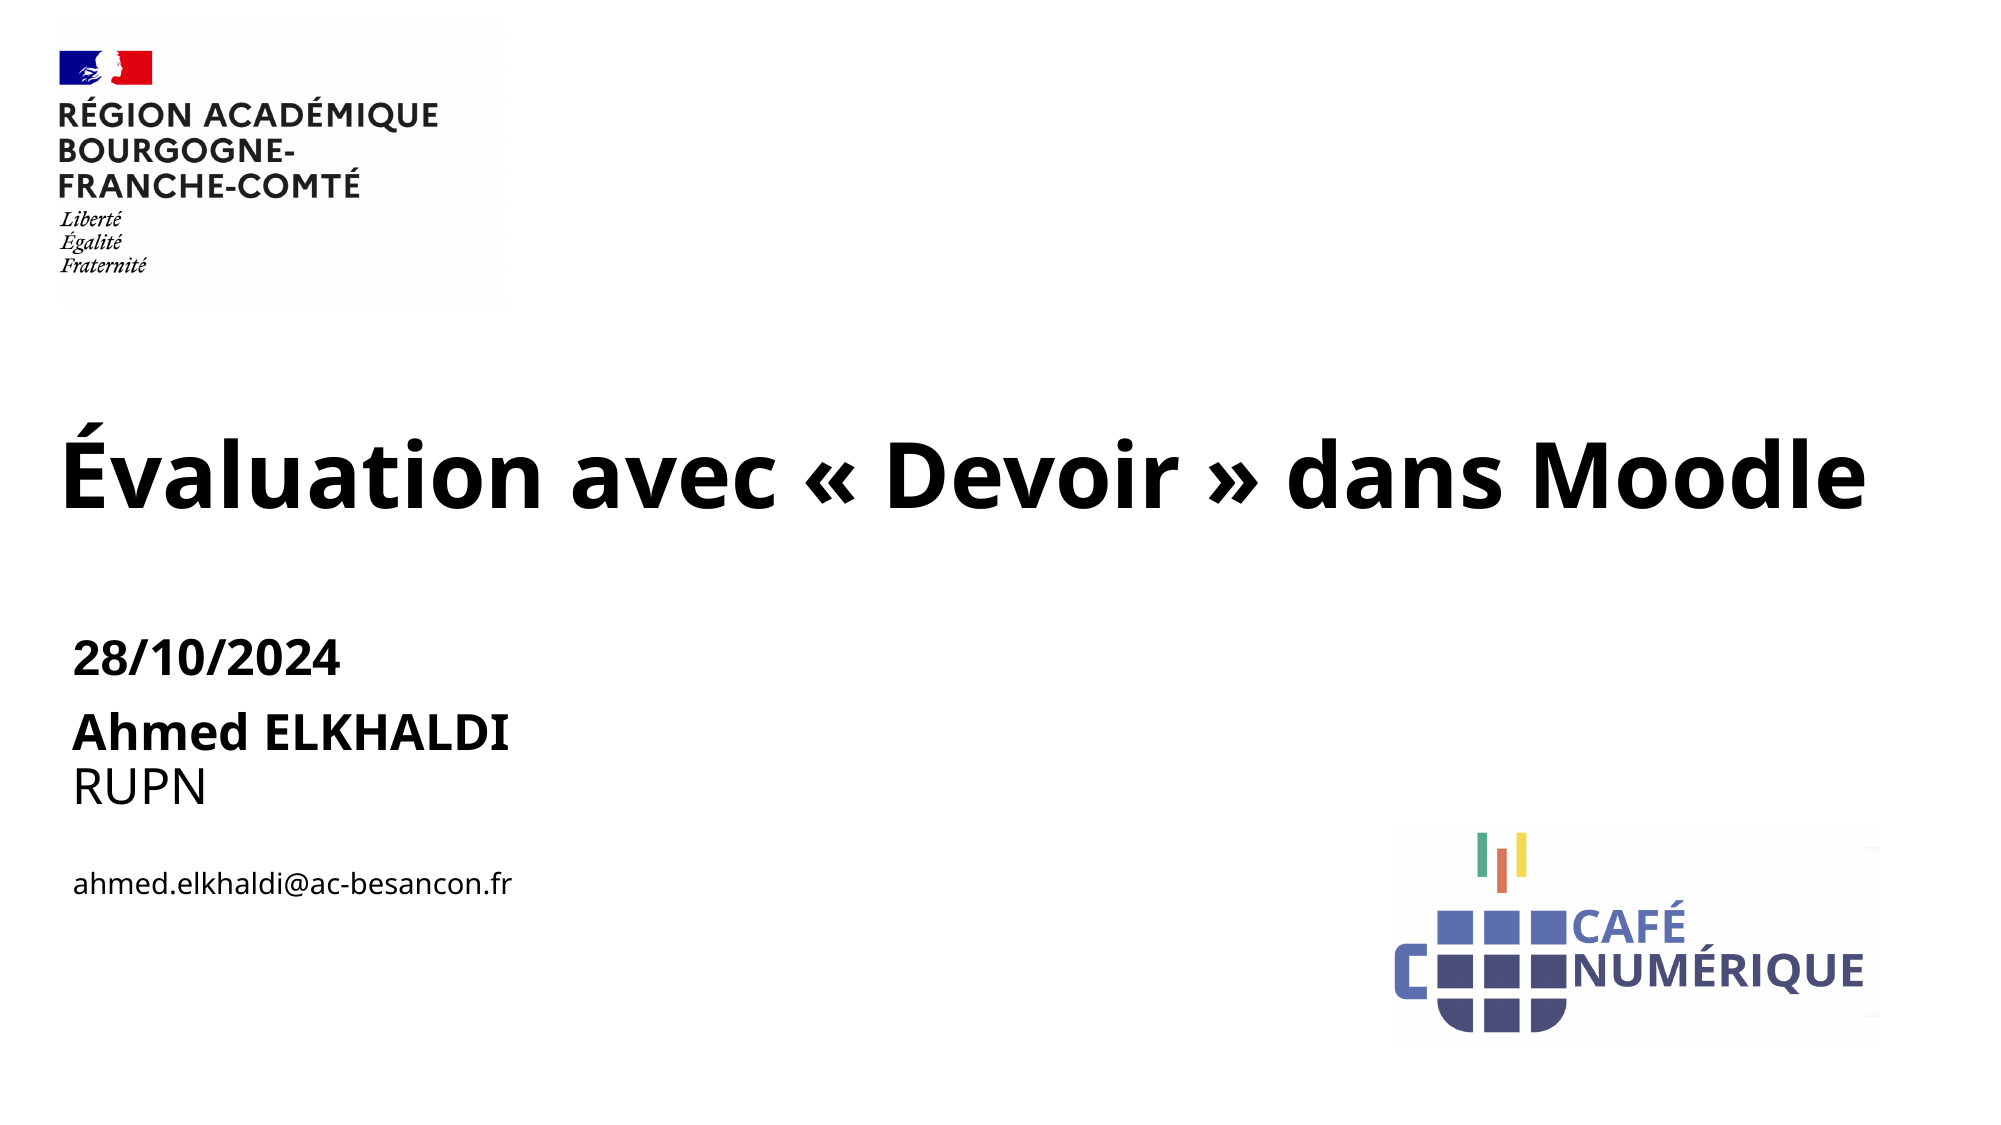

# Évaluation avec « Devoir » dans Moodle
28/10/2024
Ahmed ELKHALDI
RUPN
ahmed.elkhaldi@ac-besancon.fr